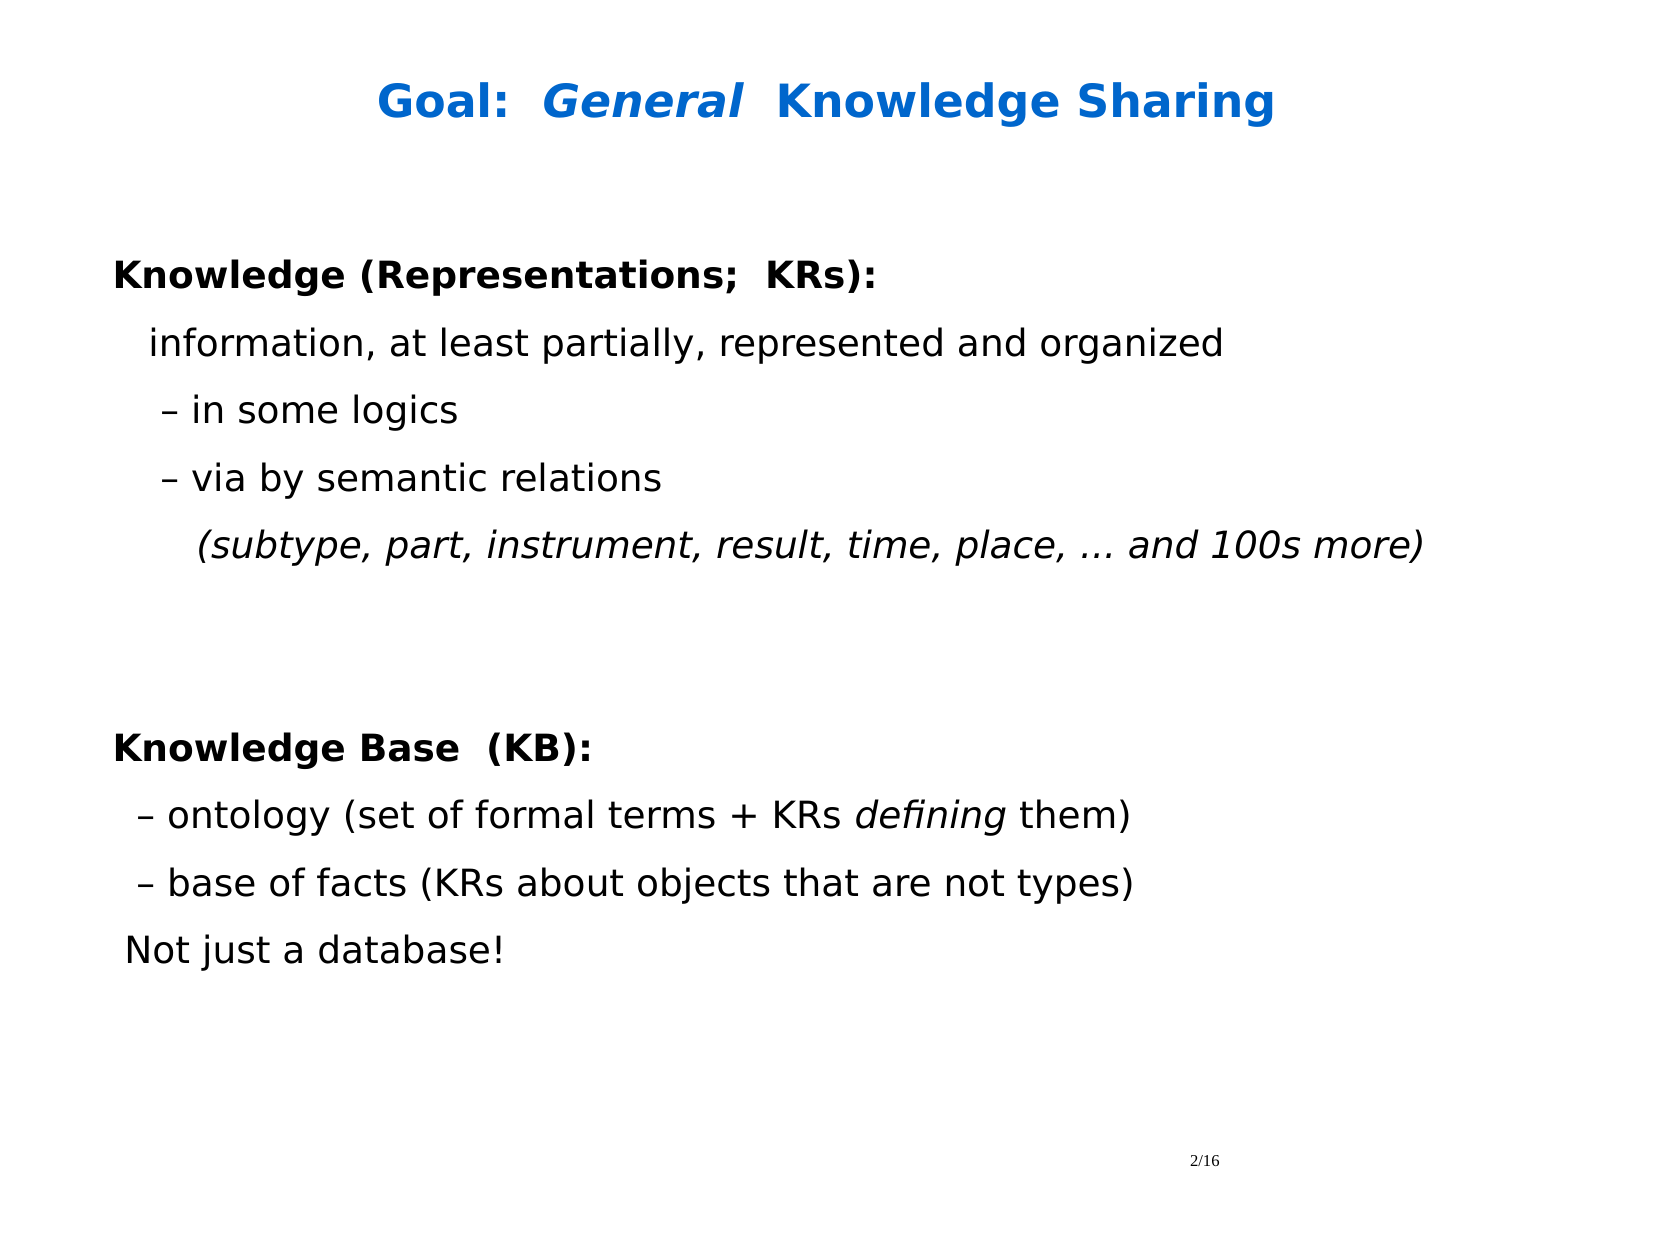

# Goal: General Knowledge Sharing
Knowledge (Representations;  KRs):
  information, at least partially, represented and organized
   – in some logics
   – via by semantic relations
      (subtype, part, instrument, result, time, place, ... and 100s more)
Knowledge Base  (KB):
  – ontology (set of formal terms + KRs defining them)
  – base of facts (KRs about objects that are not types)
 Not just a database!